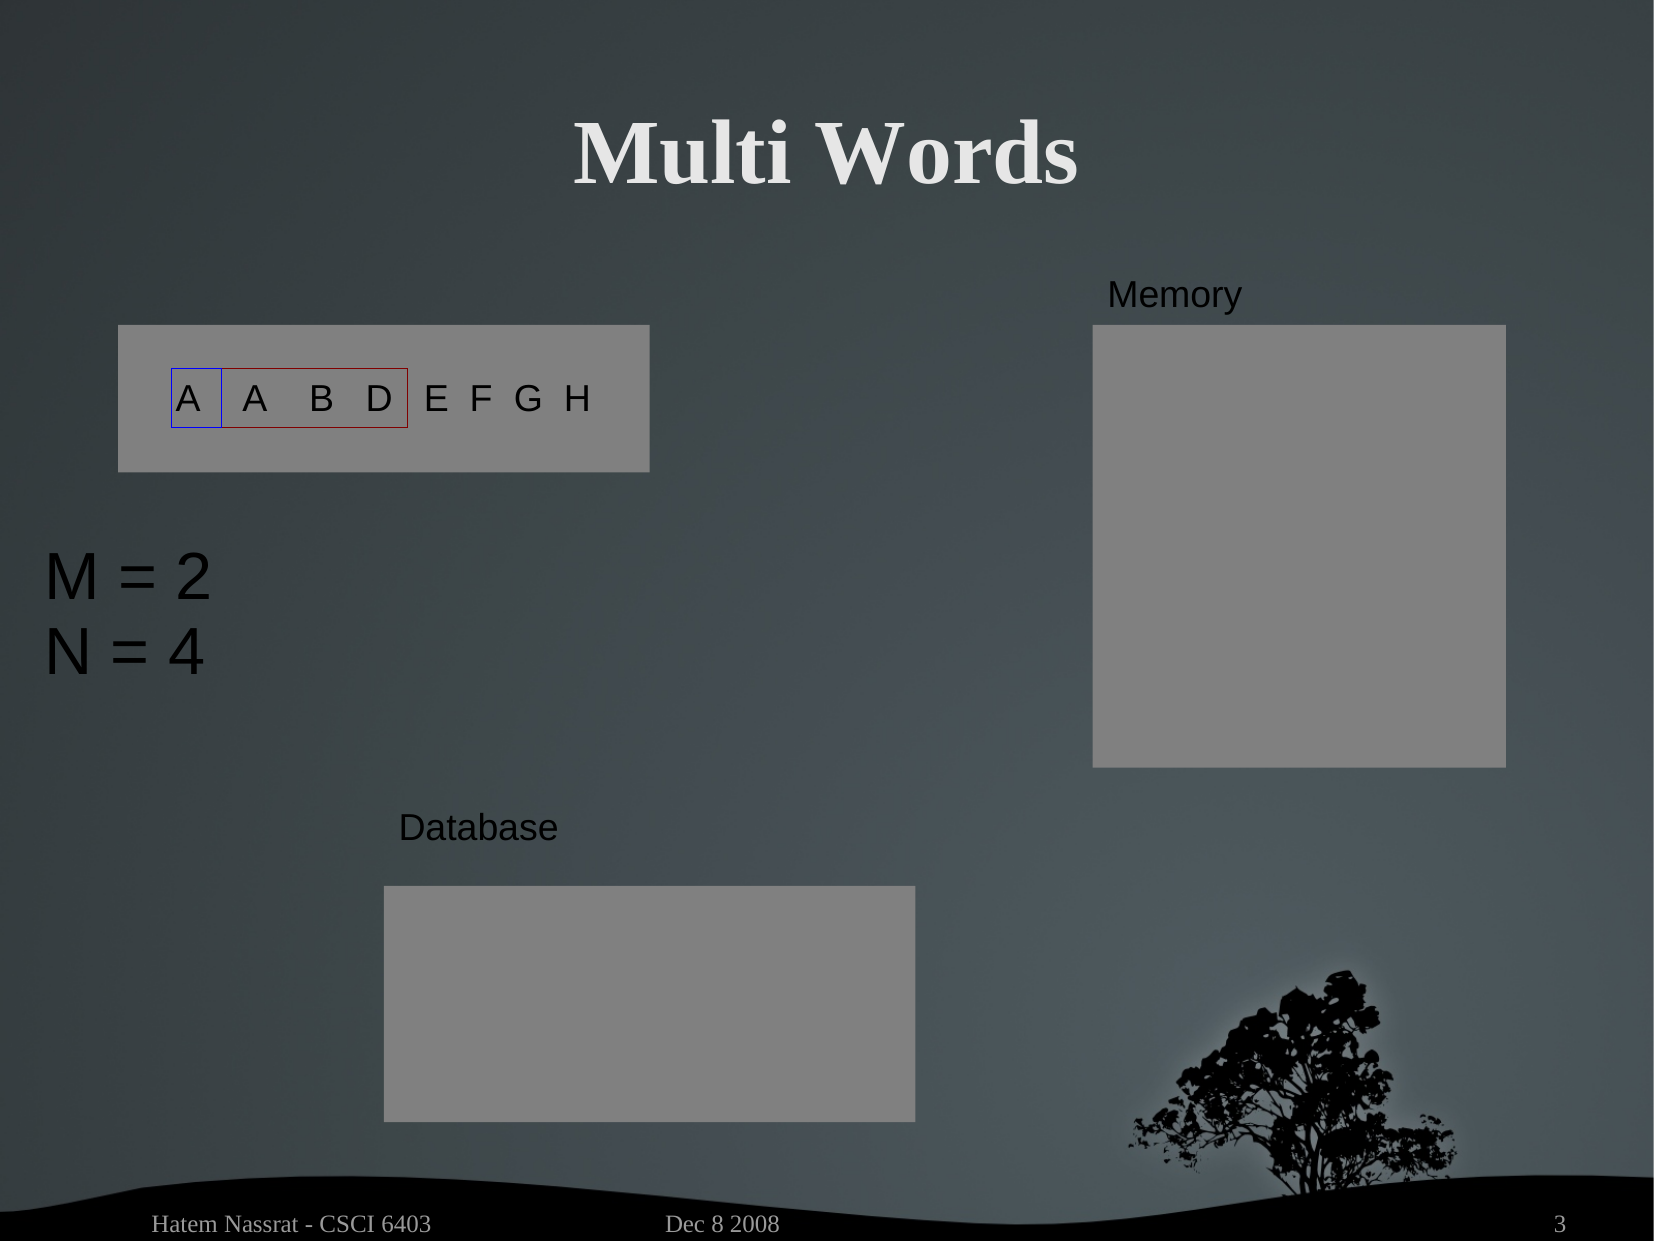

# Multi Words
Memory
A A B D E F G H
M = 2
N = 4
Database
Hatem Nassrat - CSCI 6403
Dec 8 2008
3